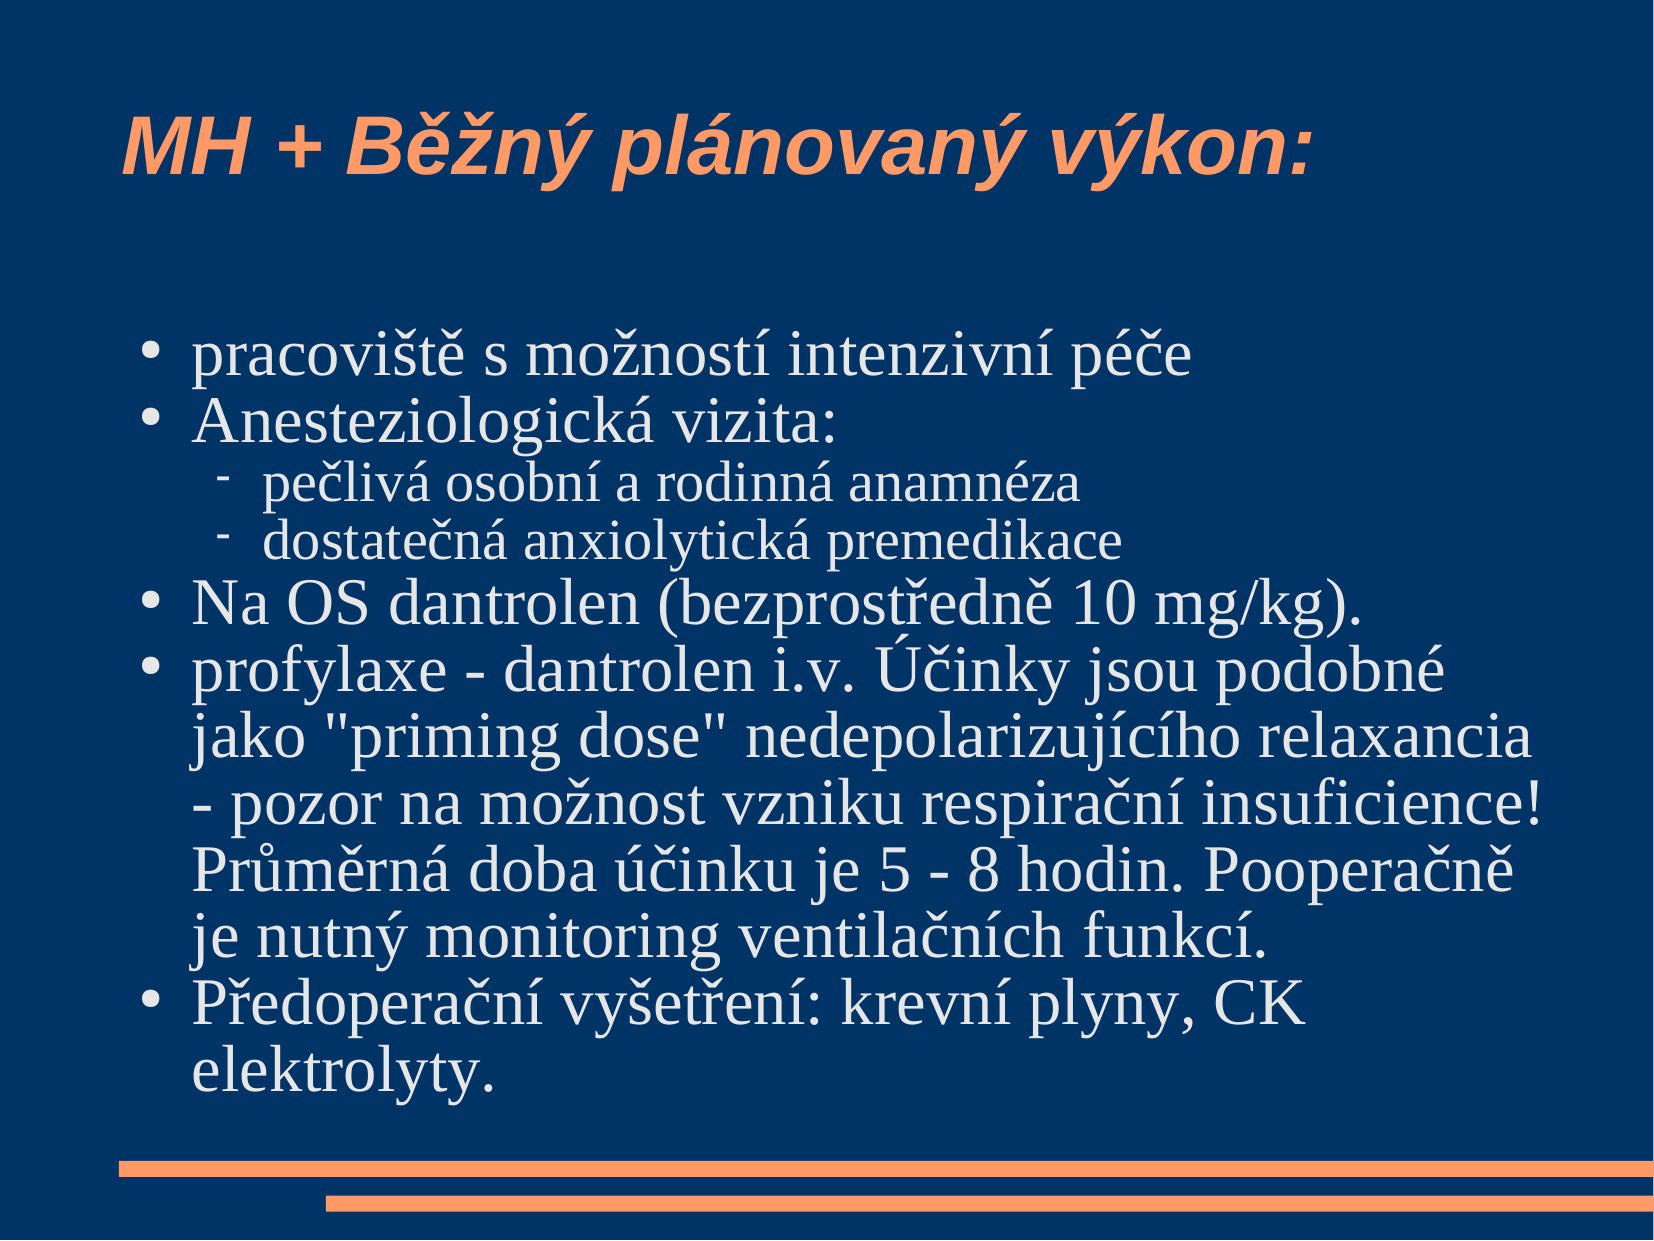

# MH + Běžný plánovaný výkon:
pracoviště s možností intenzivní péče
Anesteziologická vizita:
pečlivá osobní a rodinná anamnéza
dostatečná anxiolytická premedikace
Na OS dantrolen (bezprostředně 10 mg/kg).
profylaxe - dantrolen i.v. Účinky jsou podobné jako "priming dose" nedepolarizujícího relaxancia - pozor na možnost vzniku respirační insuficience! Průměrná doba účinku je 5 - 8 hodin. Pooperačně je nutný monitoring ventilačních funkcí.
Předoperační vyšetření: krevní plyny, CK elektrolyty.